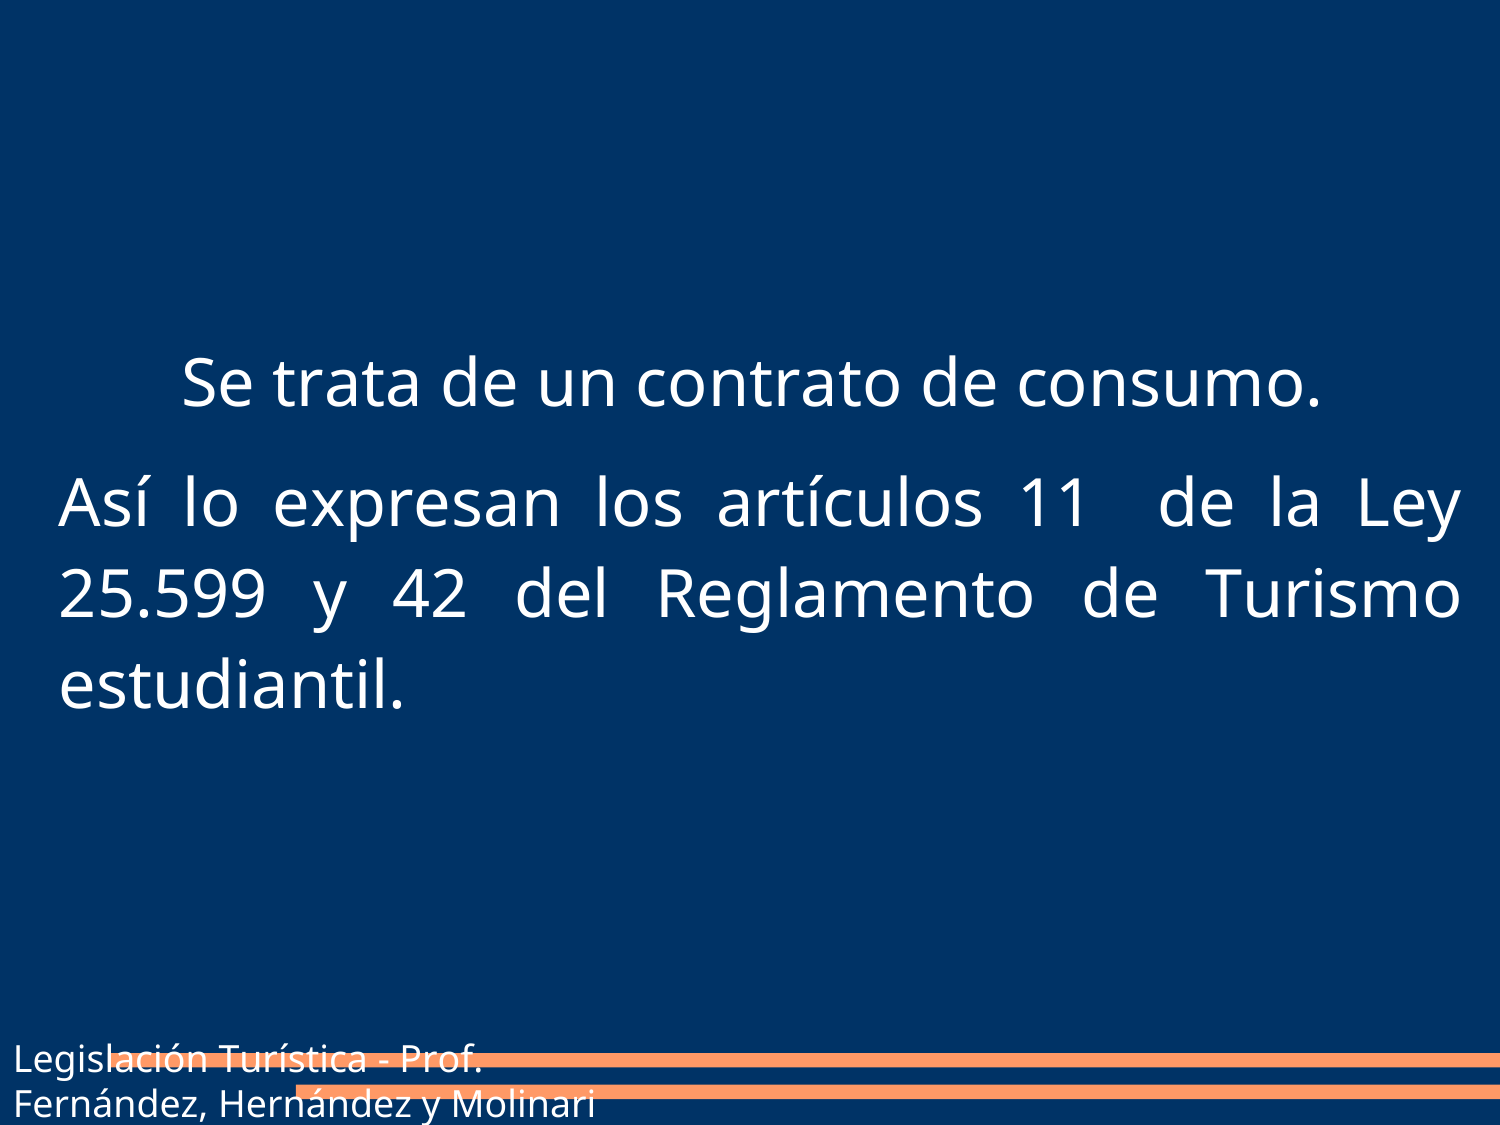

# Se trata de un contrato de consumo.
Así lo expresan los artículos 11 de la Ley 25.599 y 42 del Reglamento de Turismo estudiantil.
Legislación Turística - Prof. Fernández, Hernández y Molinari